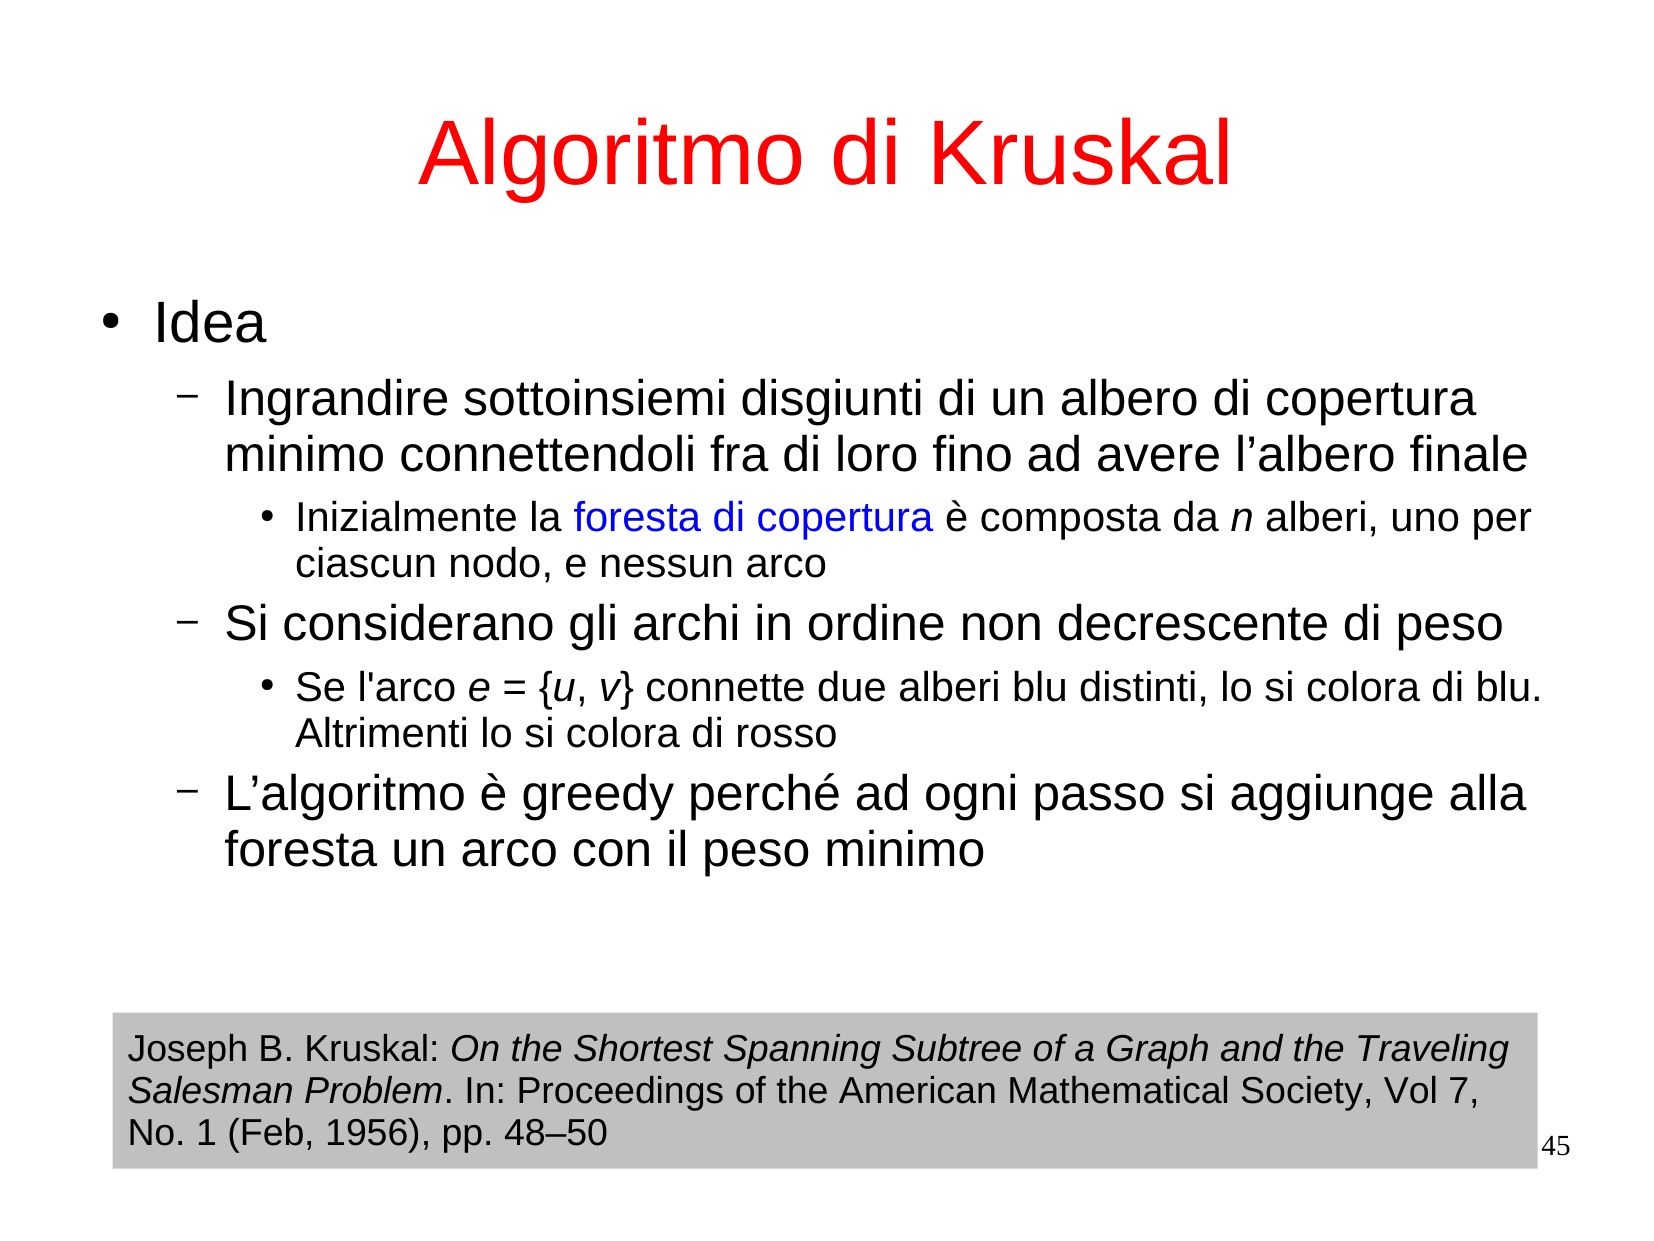

# Algoritmo di Kruskal
Idea
Ingrandire sottoinsiemi disgiunti di un albero di copertura minimo connettendoli fra di loro fino ad avere l’albero finale
Inizialmente la foresta di copertura è composta da n alberi, uno per ciascun nodo, e nessun arco
Si considerano gli archi in ordine non decrescente di peso
Se l'arco e = {u, v} connette due alberi blu distinti, lo si colora di blu. Altrimenti lo si colora di rosso
L’algoritmo è greedy perché ad ogni passo si aggiunge alla foresta un arco con il peso minimo
Joseph B. Kruskal: On the Shortest Spanning Subtree of a Graph and the Traveling Salesman Problem. In: Proceedings of the American Mathematical Society, Vol 7, No. 1 (Feb, 1956), pp. 48–50
Minimum Spanning Trees
45